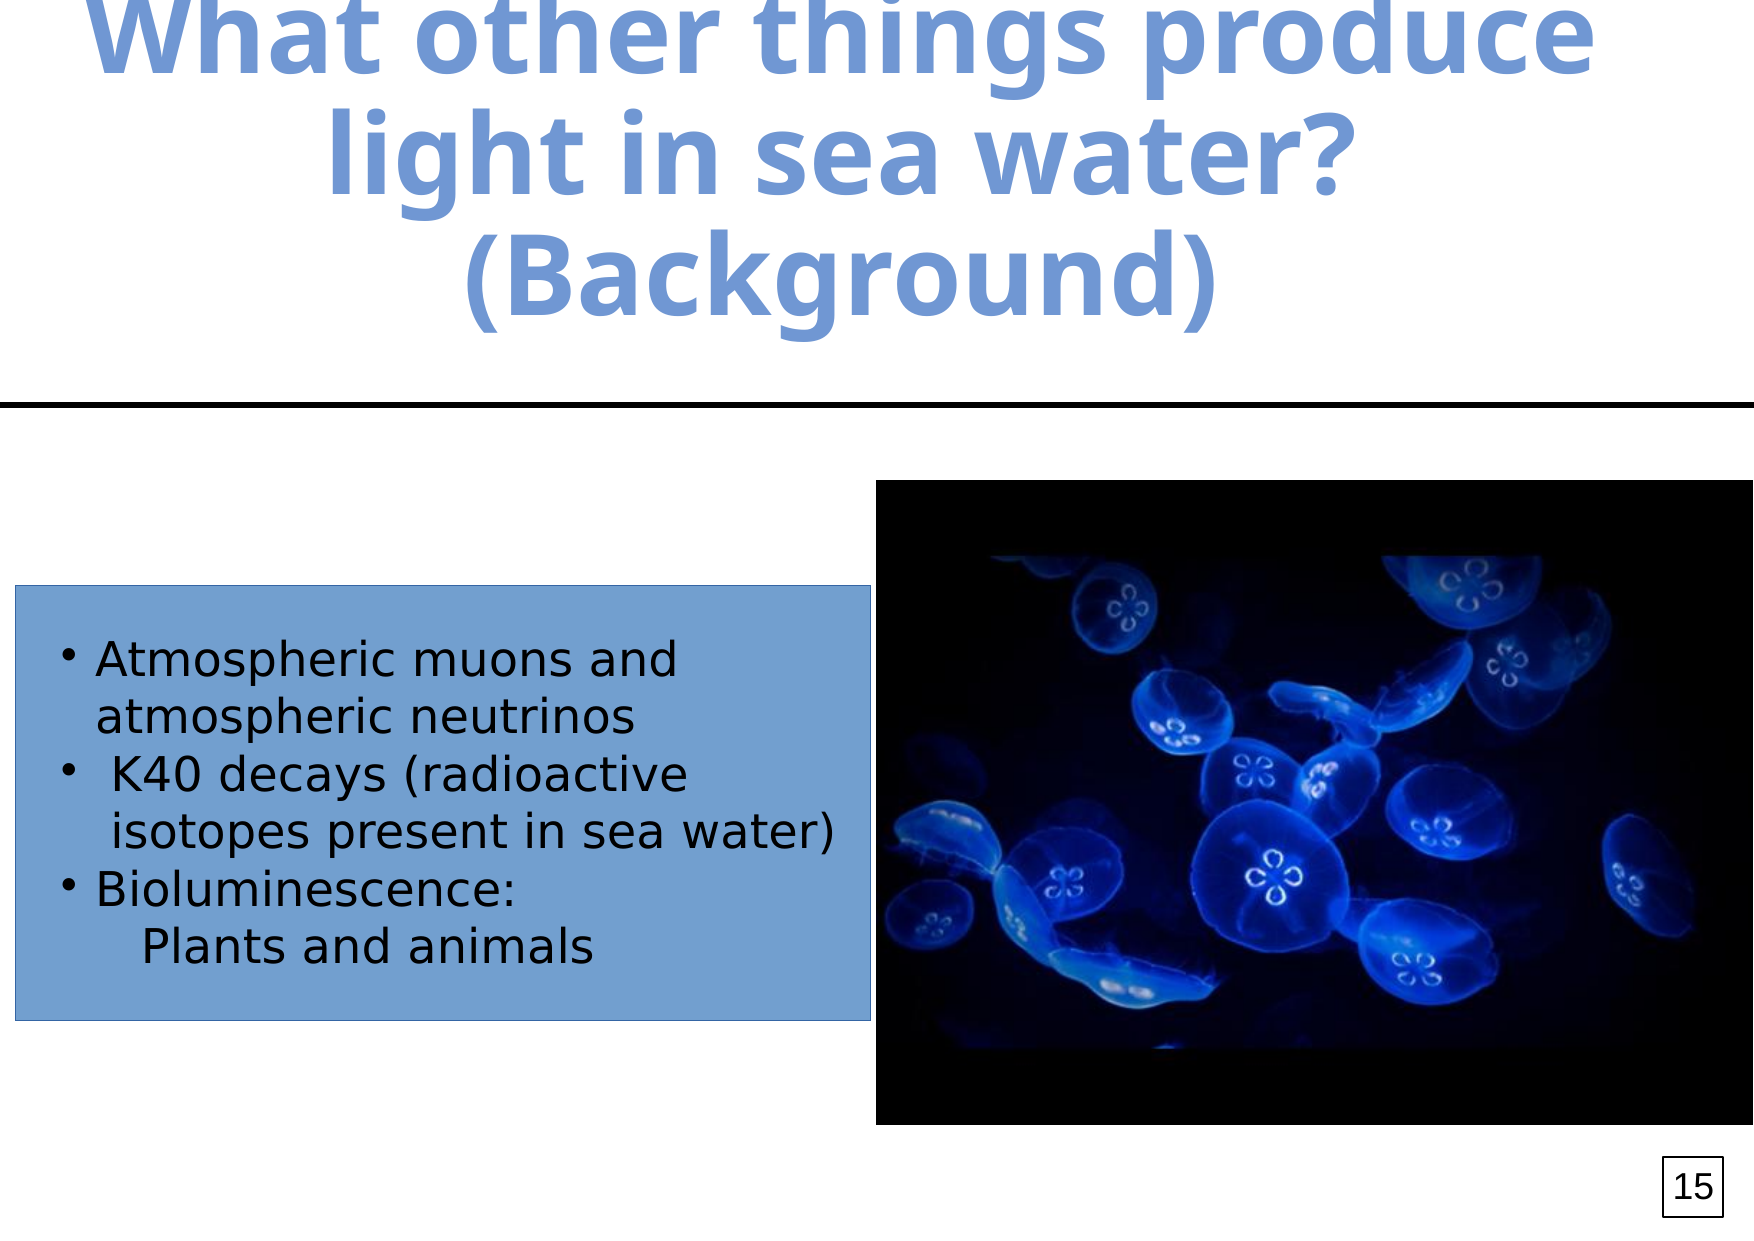

Ruido de fondo
(hay otras cosas que producen luz en el mar):
What other things produce light in sea water? (Background)
Atmospheric muons and atmospheric neutrinos
 K40 decays (radioactive isotopes present in sea water)
Bioluminescence: Plants and animals
15